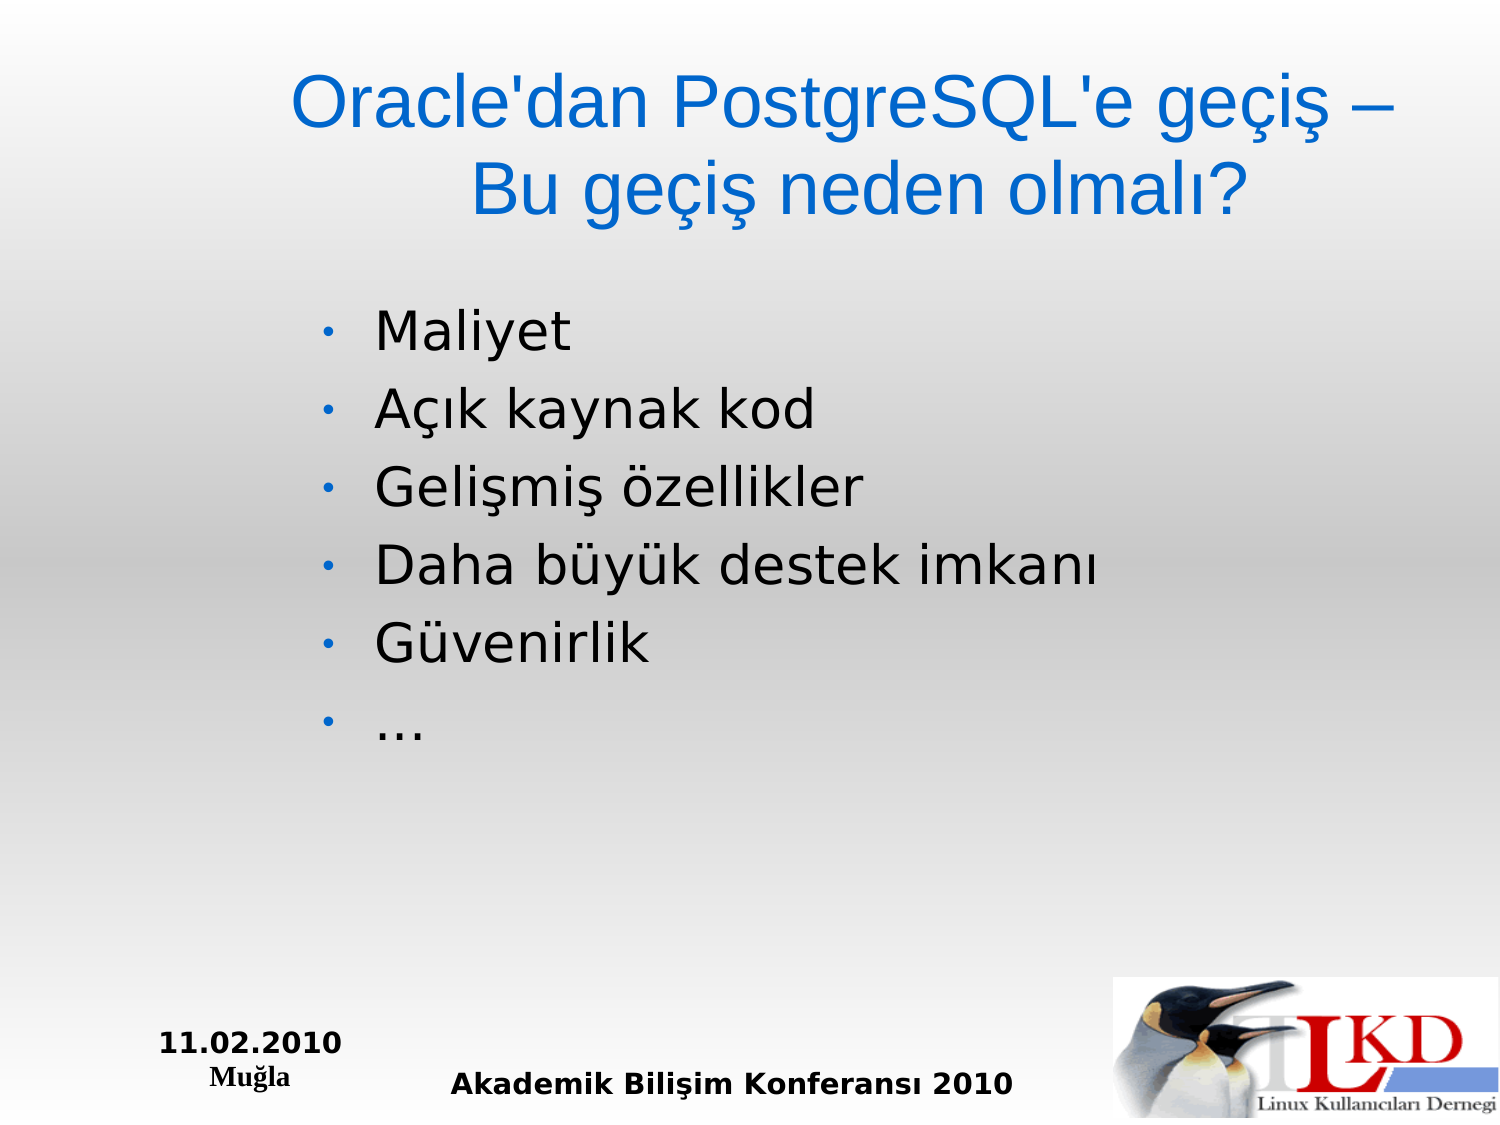

# Oracle'dan PostgreSQL'e geçiş – Bu geçiş neden olmalı?
Maliyet
Açık kaynak kod
Gelişmiş özellikler
Daha büyük destek imkanı
Güvenirlik
...